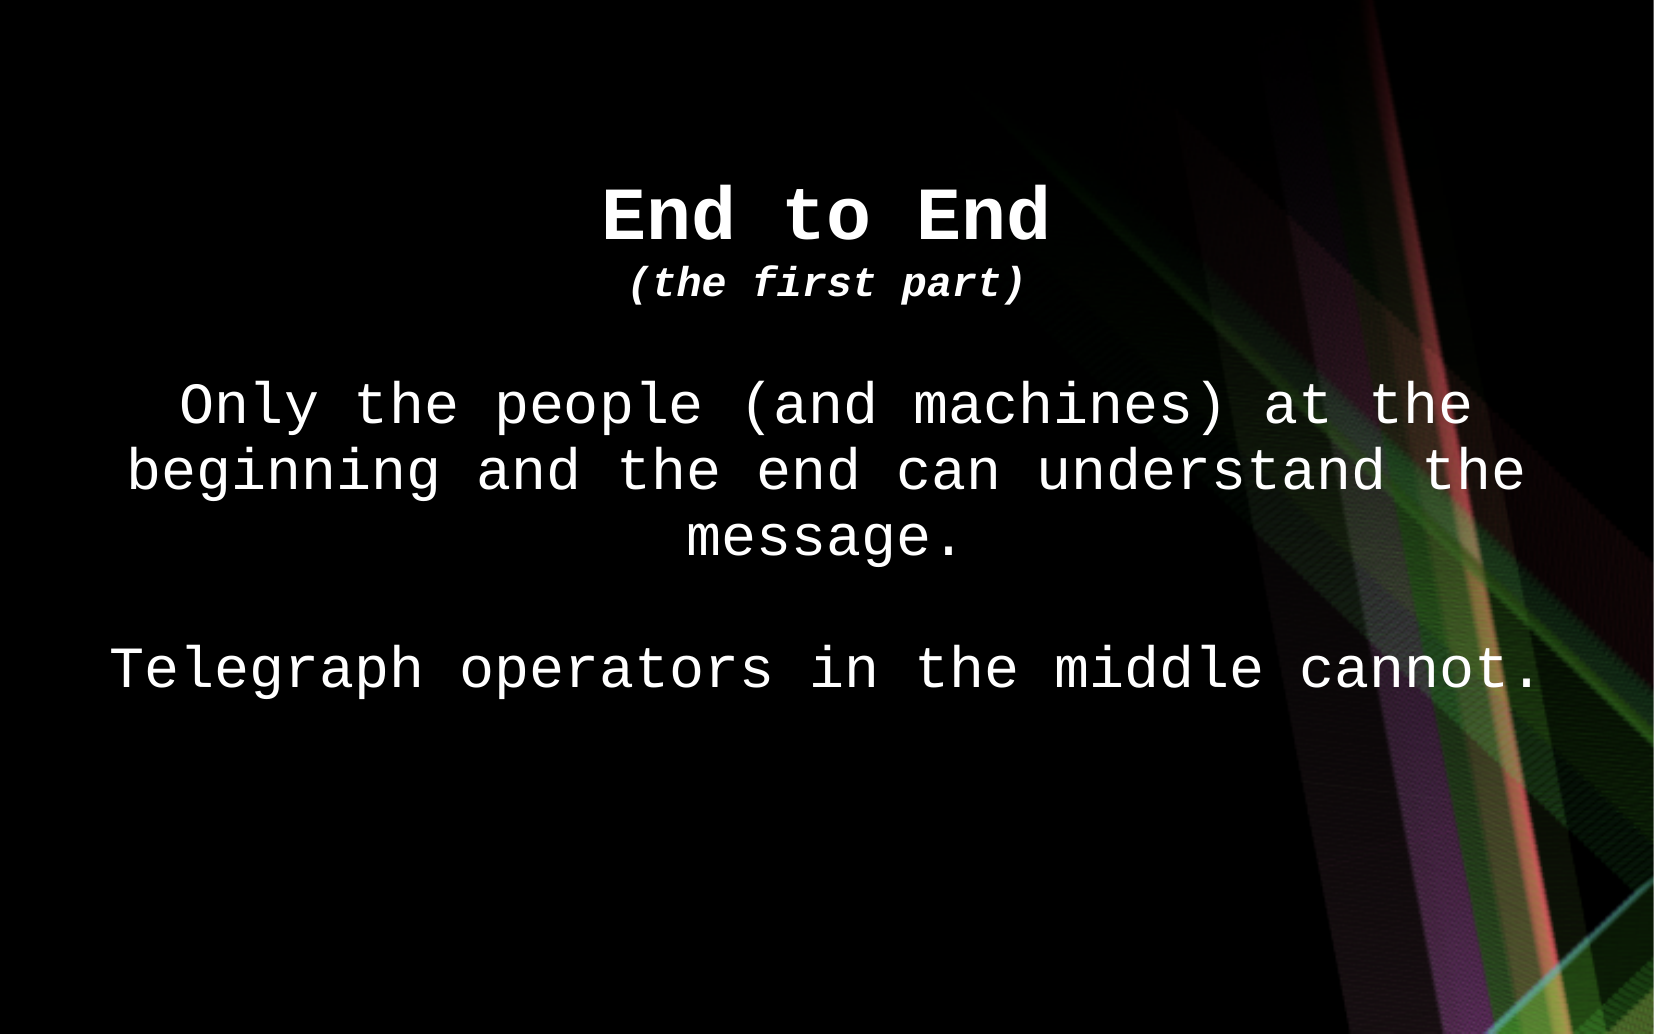

# End to End
(the first part)
Only the people (and machines) at the beginning and the end can understand the message.
Telegraph operators in the middle cannot.